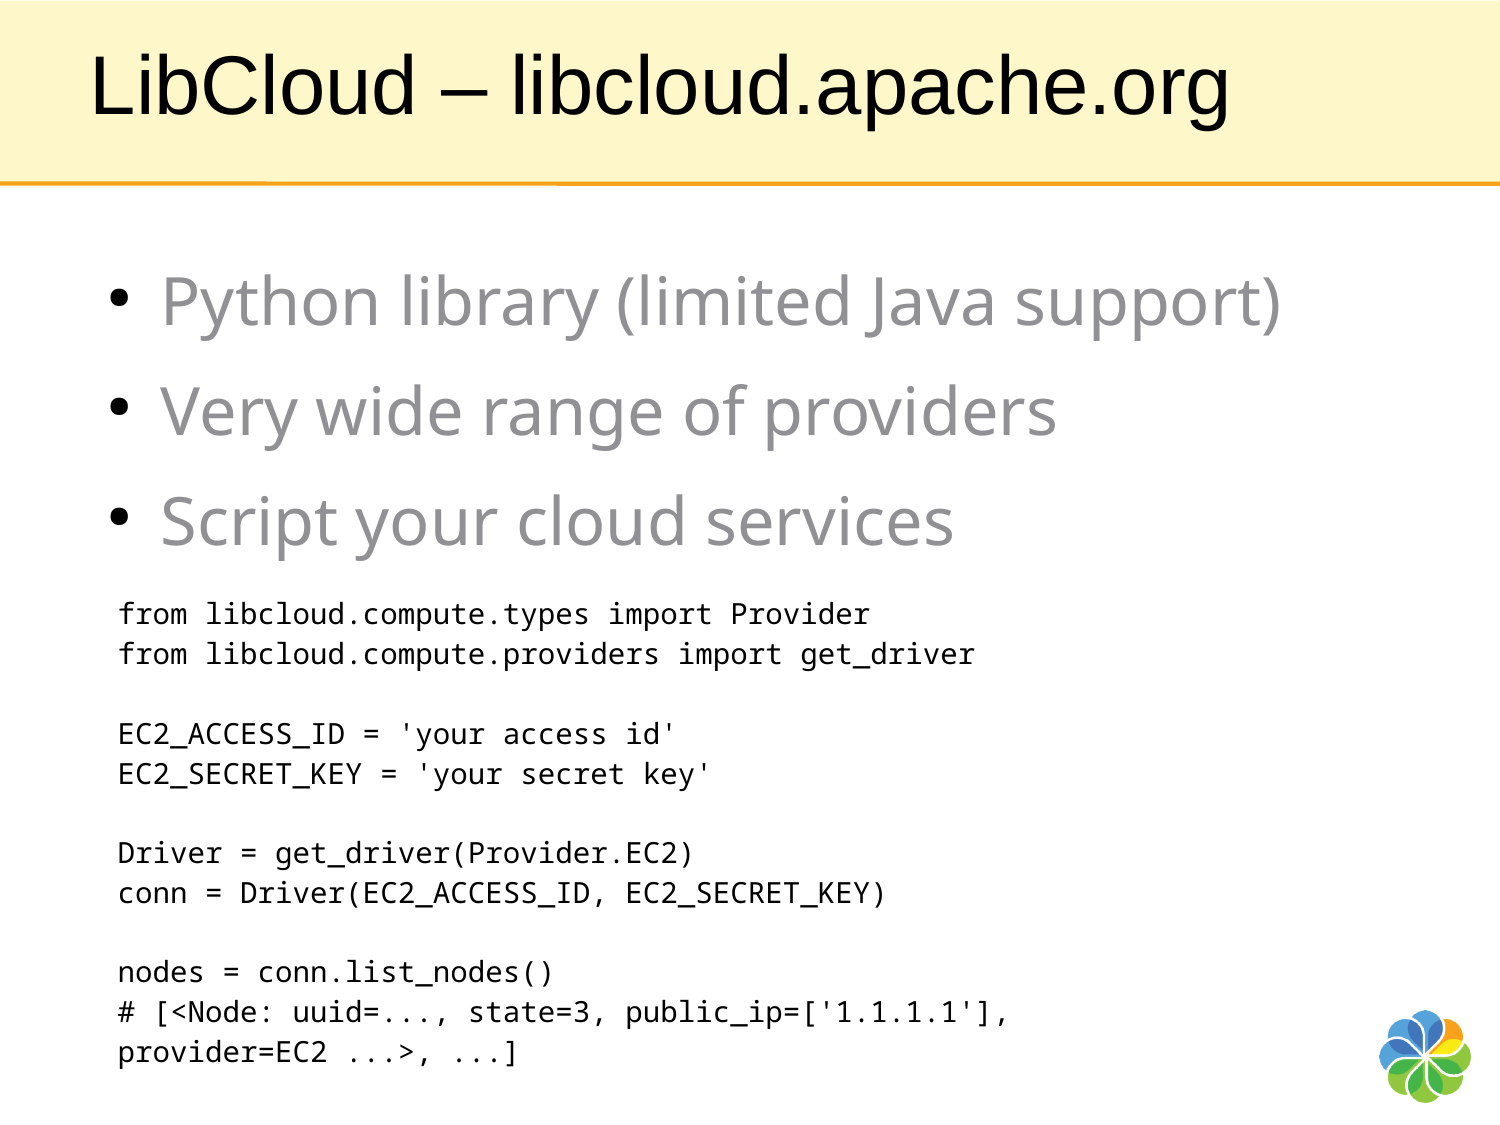

# LibCloud – libcloud.apache.org
Python library (limited Java support)
Very wide range of providers
Script your cloud services
from libcloud.compute.types import Provider
from libcloud.compute.providers import get_driver
EC2_ACCESS_ID = 'your access id'
EC2_SECRET_KEY = 'your secret key'
Driver = get_driver(Provider.EC2)
conn = Driver(EC2_ACCESS_ID, EC2_SECRET_KEY)
nodes = conn.list_nodes()
# [<Node: uuid=..., state=3, public_ip=['1.1.1.1'], provider=EC2 ...>, ...]